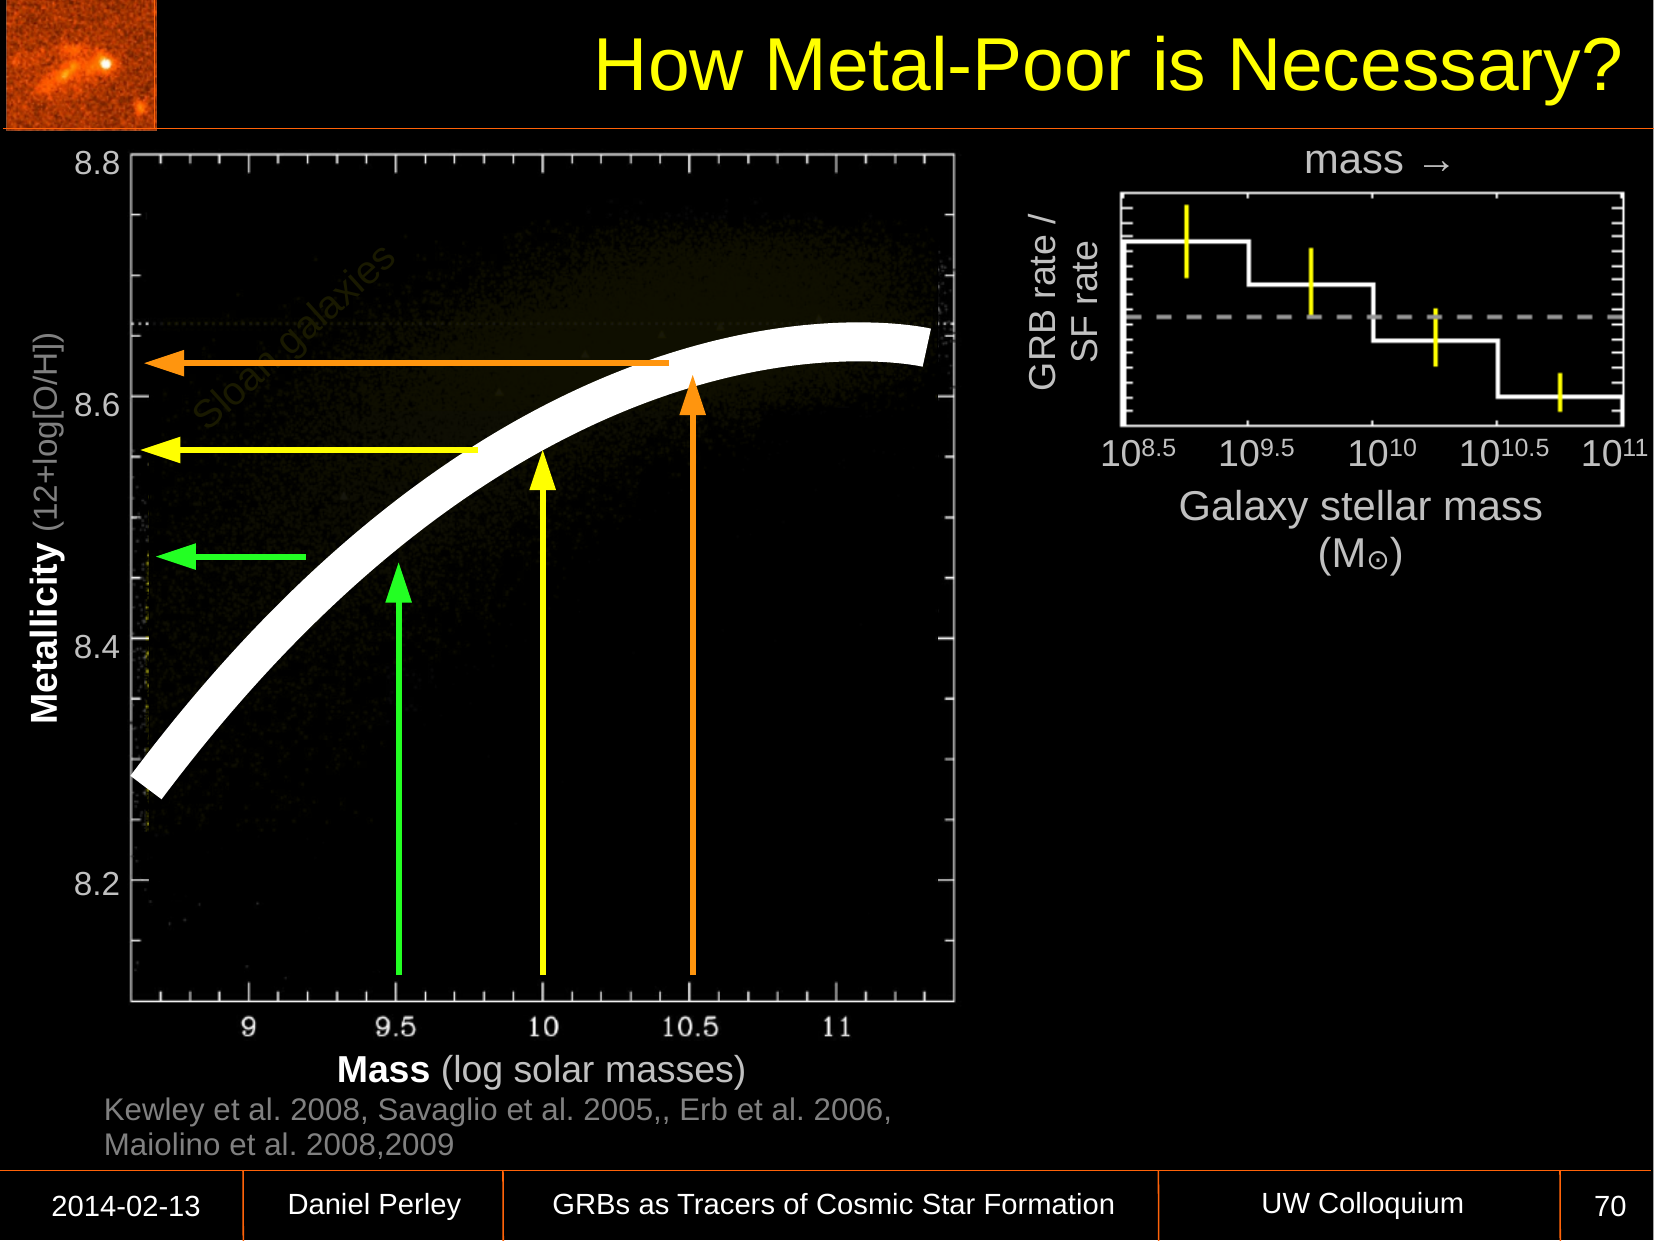

# How Metal-Poor is Necessary?
mass →
8.8
Sloan galaxies
GRB rate / SF rate
8.6
108.5 109.5 1010 1010.5 1011
Galaxy stellar mass (M⊙)
Metallicity (12+log[O/H])
8.4
8.2
Mass (log solar masses)
Kewley et al. 2008, Savaglio et al. 2005,, Erb et al. 2006, Maiolino et al. 2008,2009
2014-02-13
70